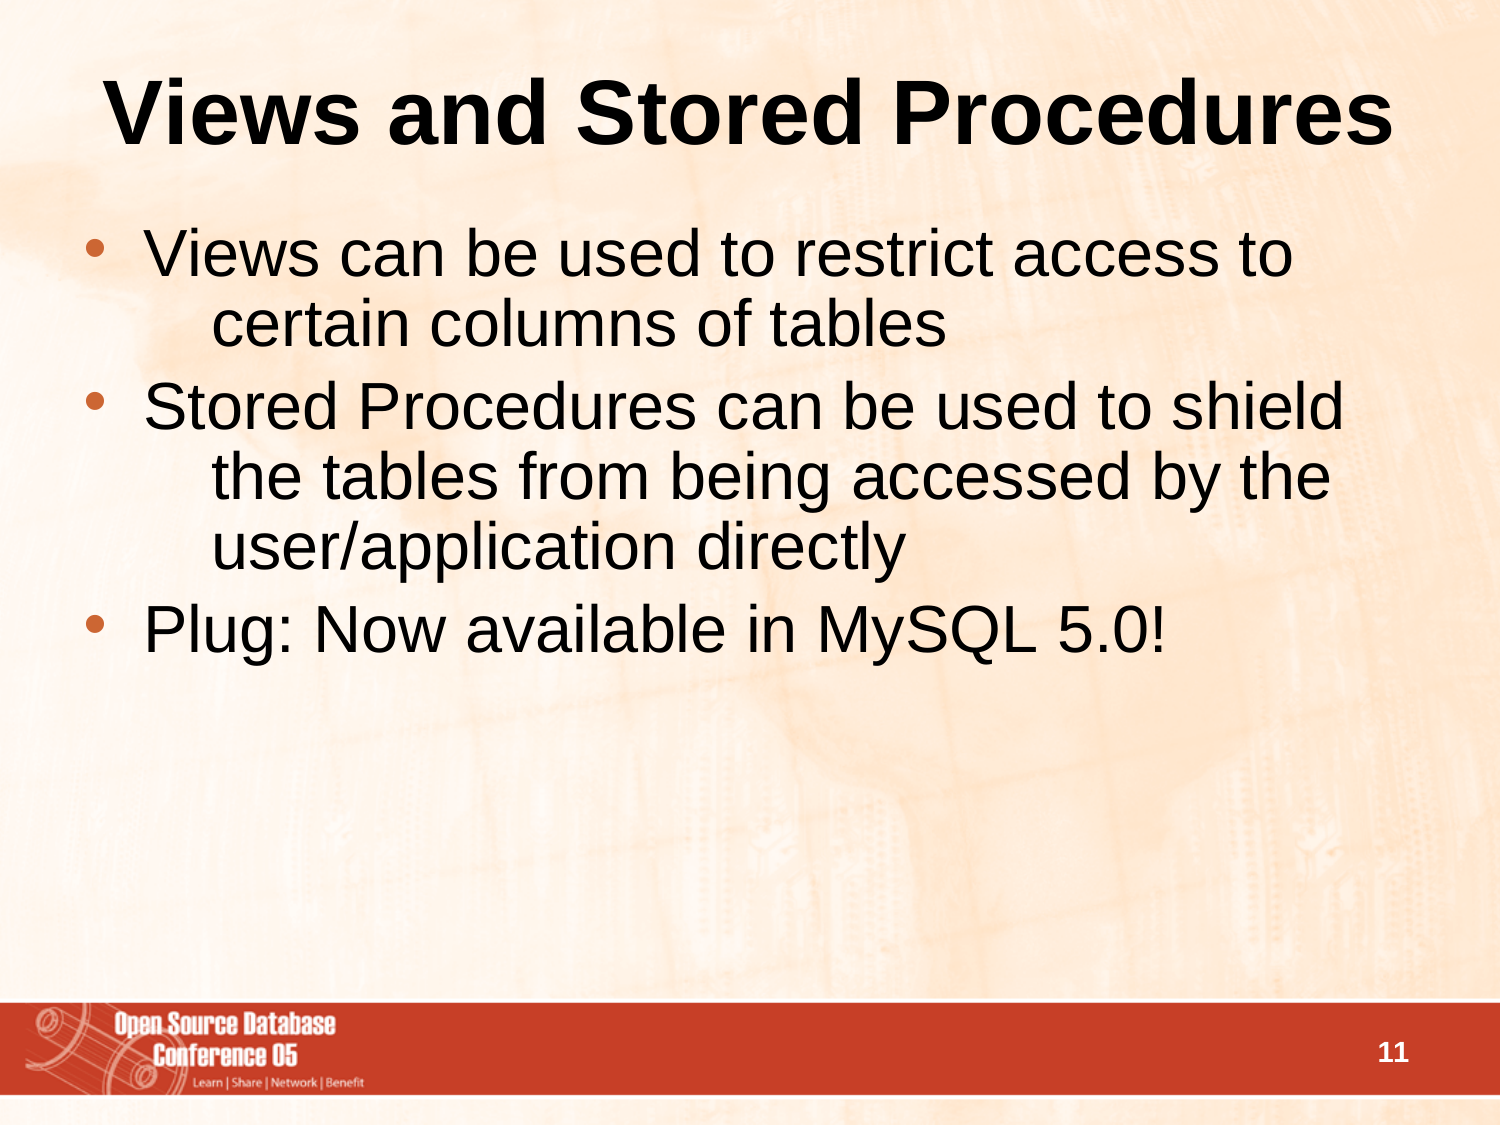

# Views and Stored Procedures
Views can be used to restrict access to certain columns of tables
Stored Procedures can be used to shield the tables from being accessed by the user/application directly
Plug: Now available in MySQL 5.0!
11